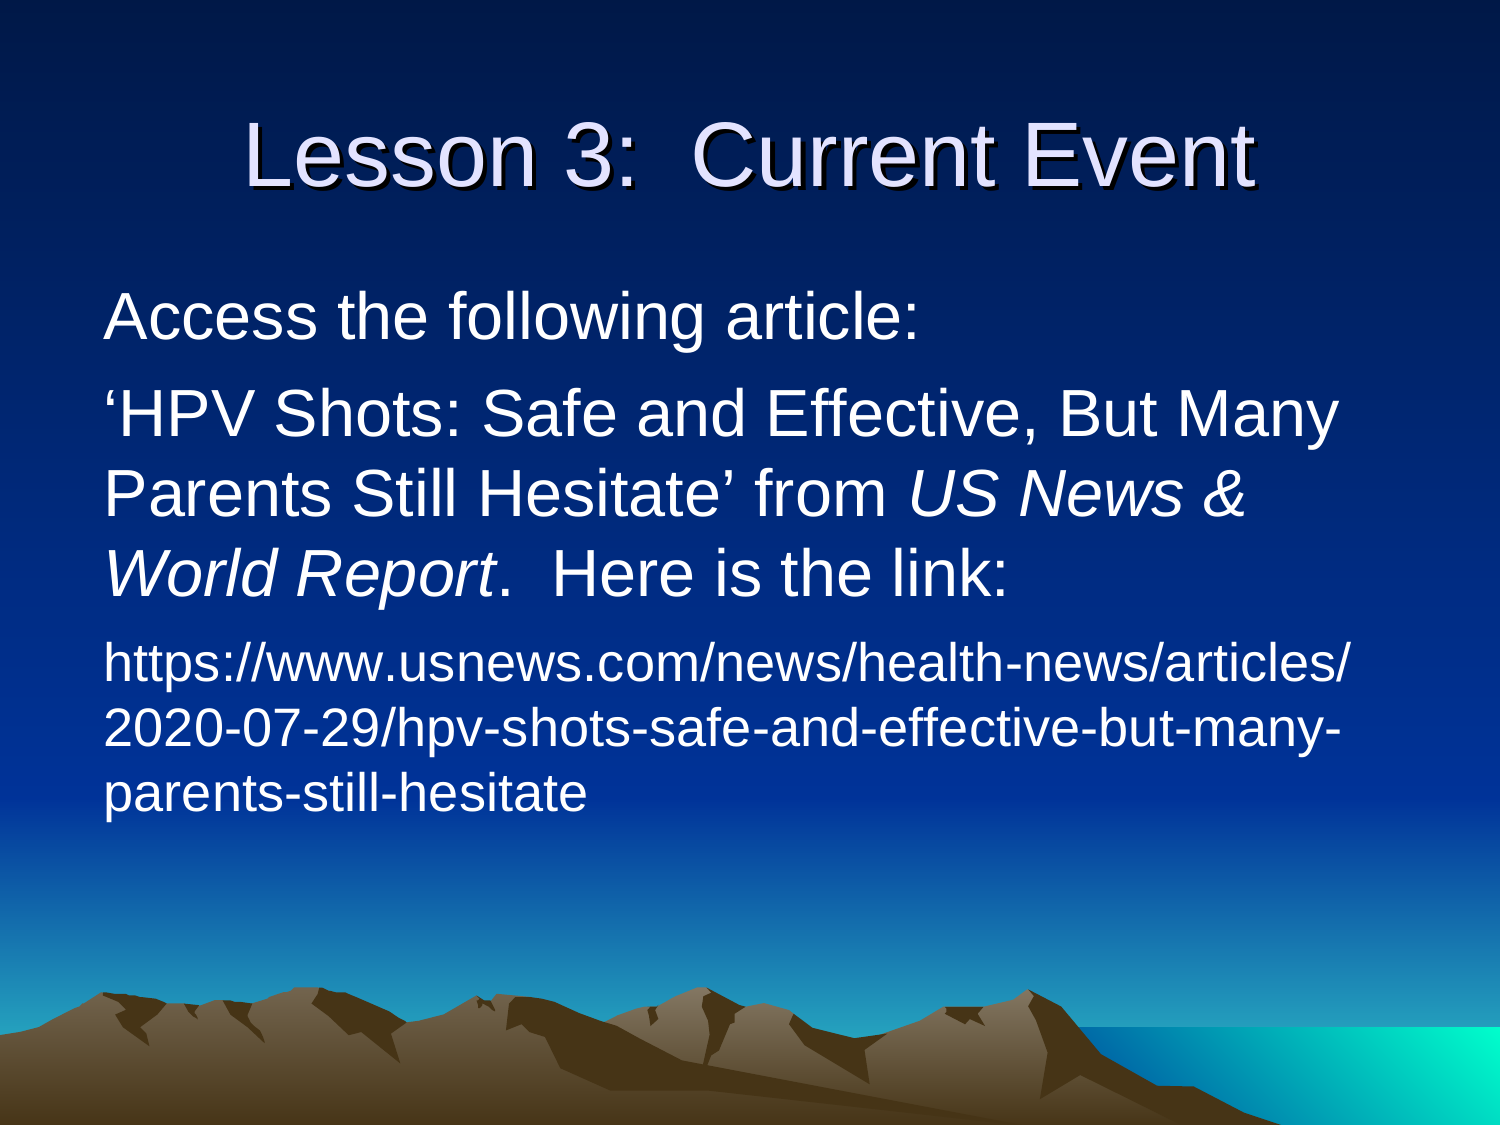

# Lesson 3: Current Event
Access the following article:
‘HPV Shots: Safe and Effective, But Many Parents Still Hesitate’ from US News & World Report. Here is the link:
https://www.usnews.com/news/health-news/articles/2020-07-29/hpv-shots-safe-and-effective-but-many-parents-still-hesitate